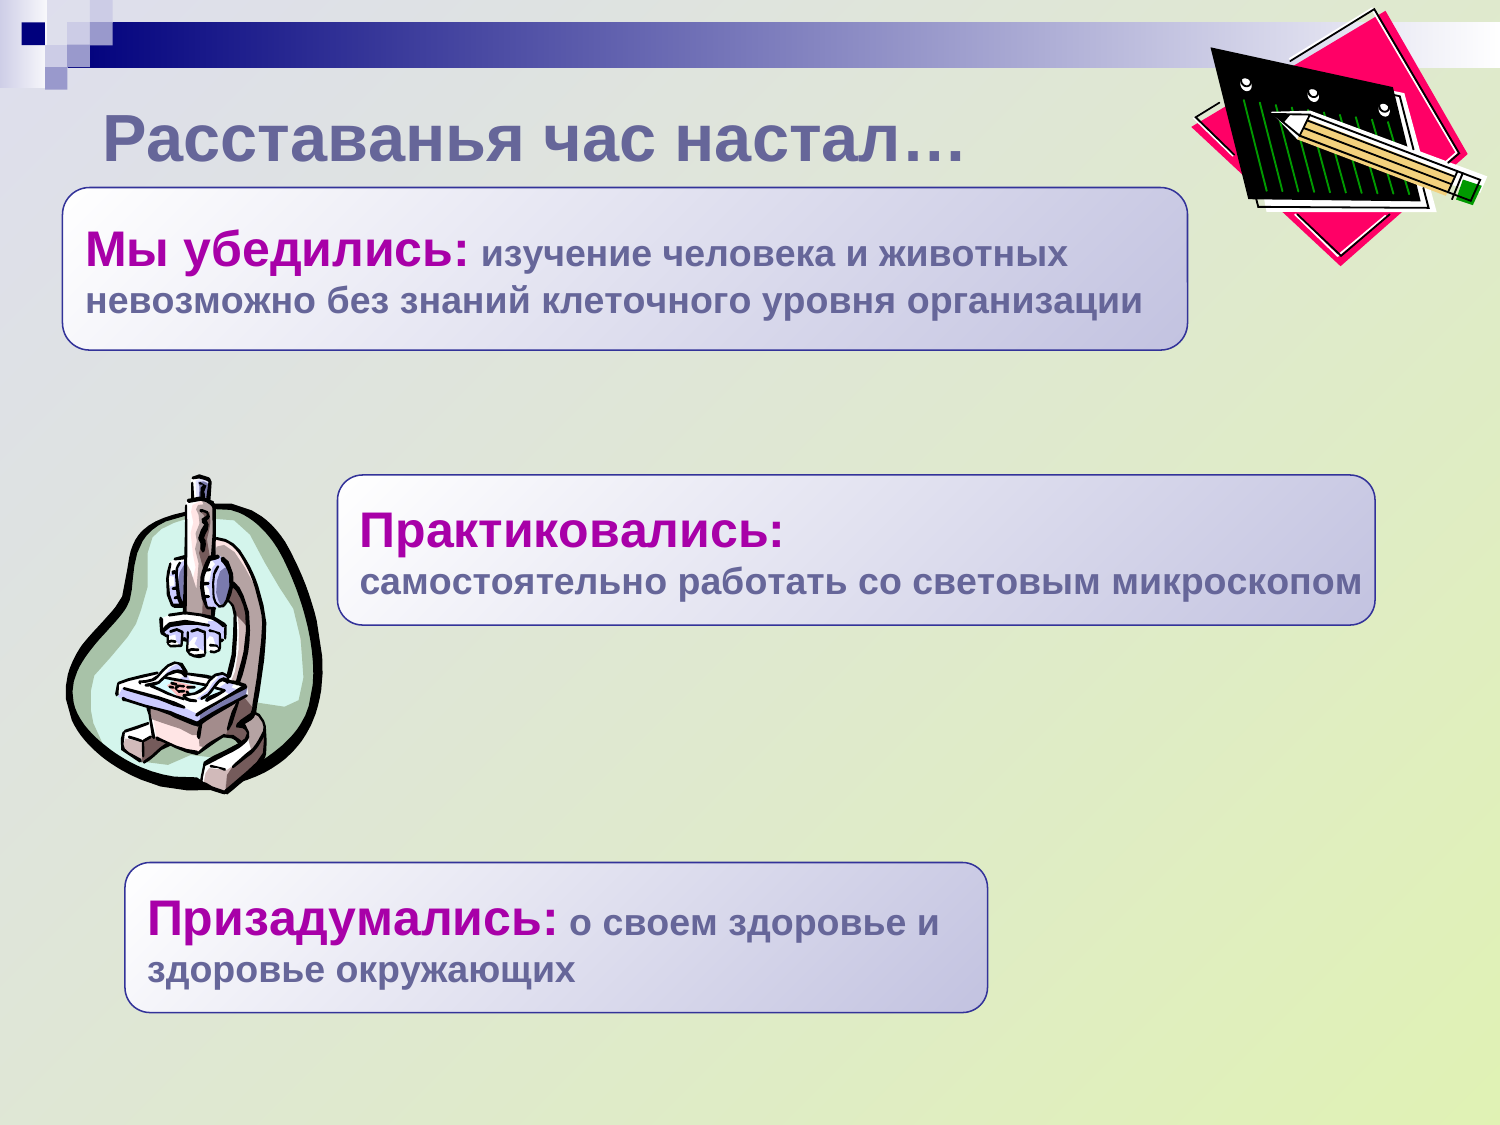

Расставанья час настал…
Мы убедились: изучение человека и животных
невозможно без знаний клеточного уровня организации
Практиковались:
самостоятельно работать со световым микроскопом
Призадумались: о своем здоровье и
здоровье окружающих